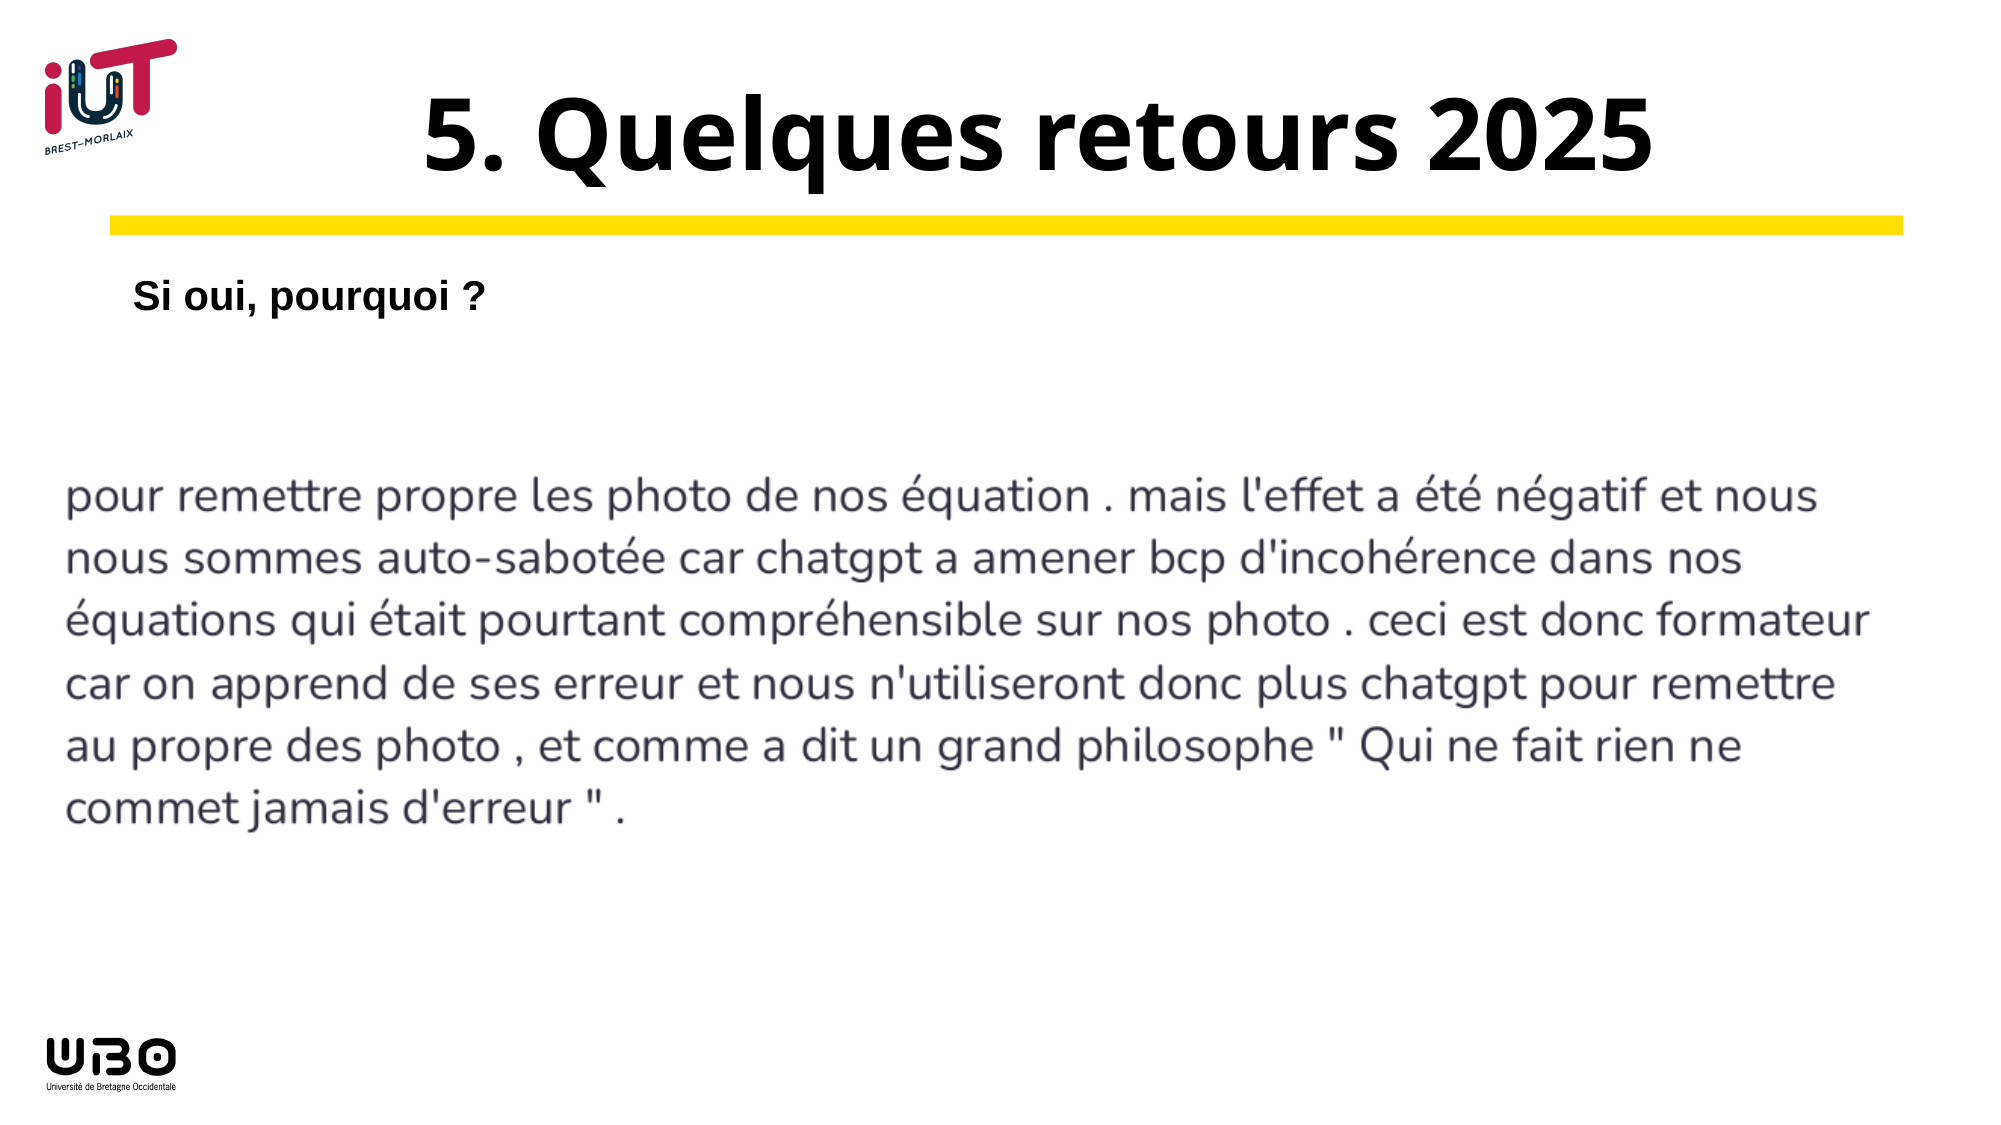

# 5. Quelques retours 2025
Si oui, pourquoi ?